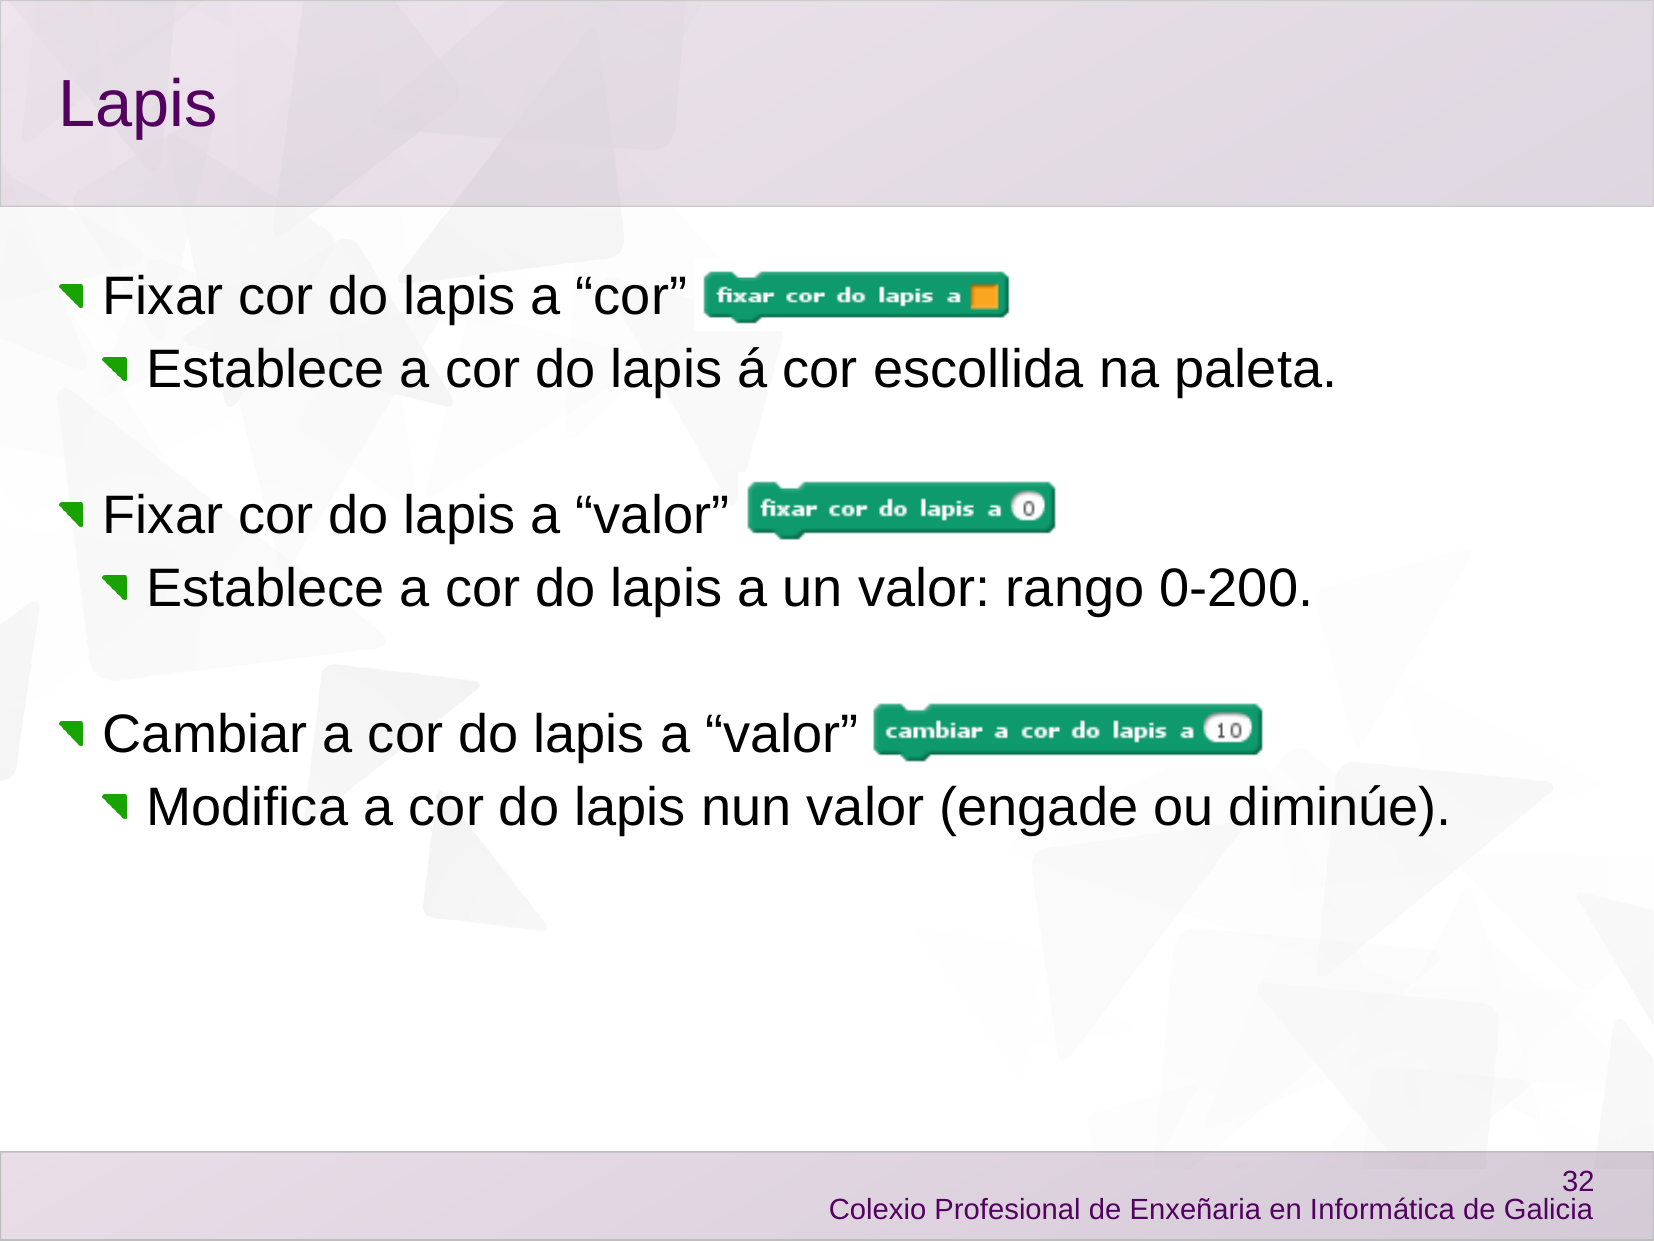

# Lapis
Fixar cor do lapis a “cor”
Establece a cor do lapis á cor escollida na paleta.
Fixar cor do lapis a “valor”
Establece a cor do lapis a un valor: rango 0-200.
Cambiar a cor do lapis a “valor”
Modifica a cor do lapis nun valor (engade ou diminúe).
32
Colexio Profesional de Enxeñaria en Informática de Galicia